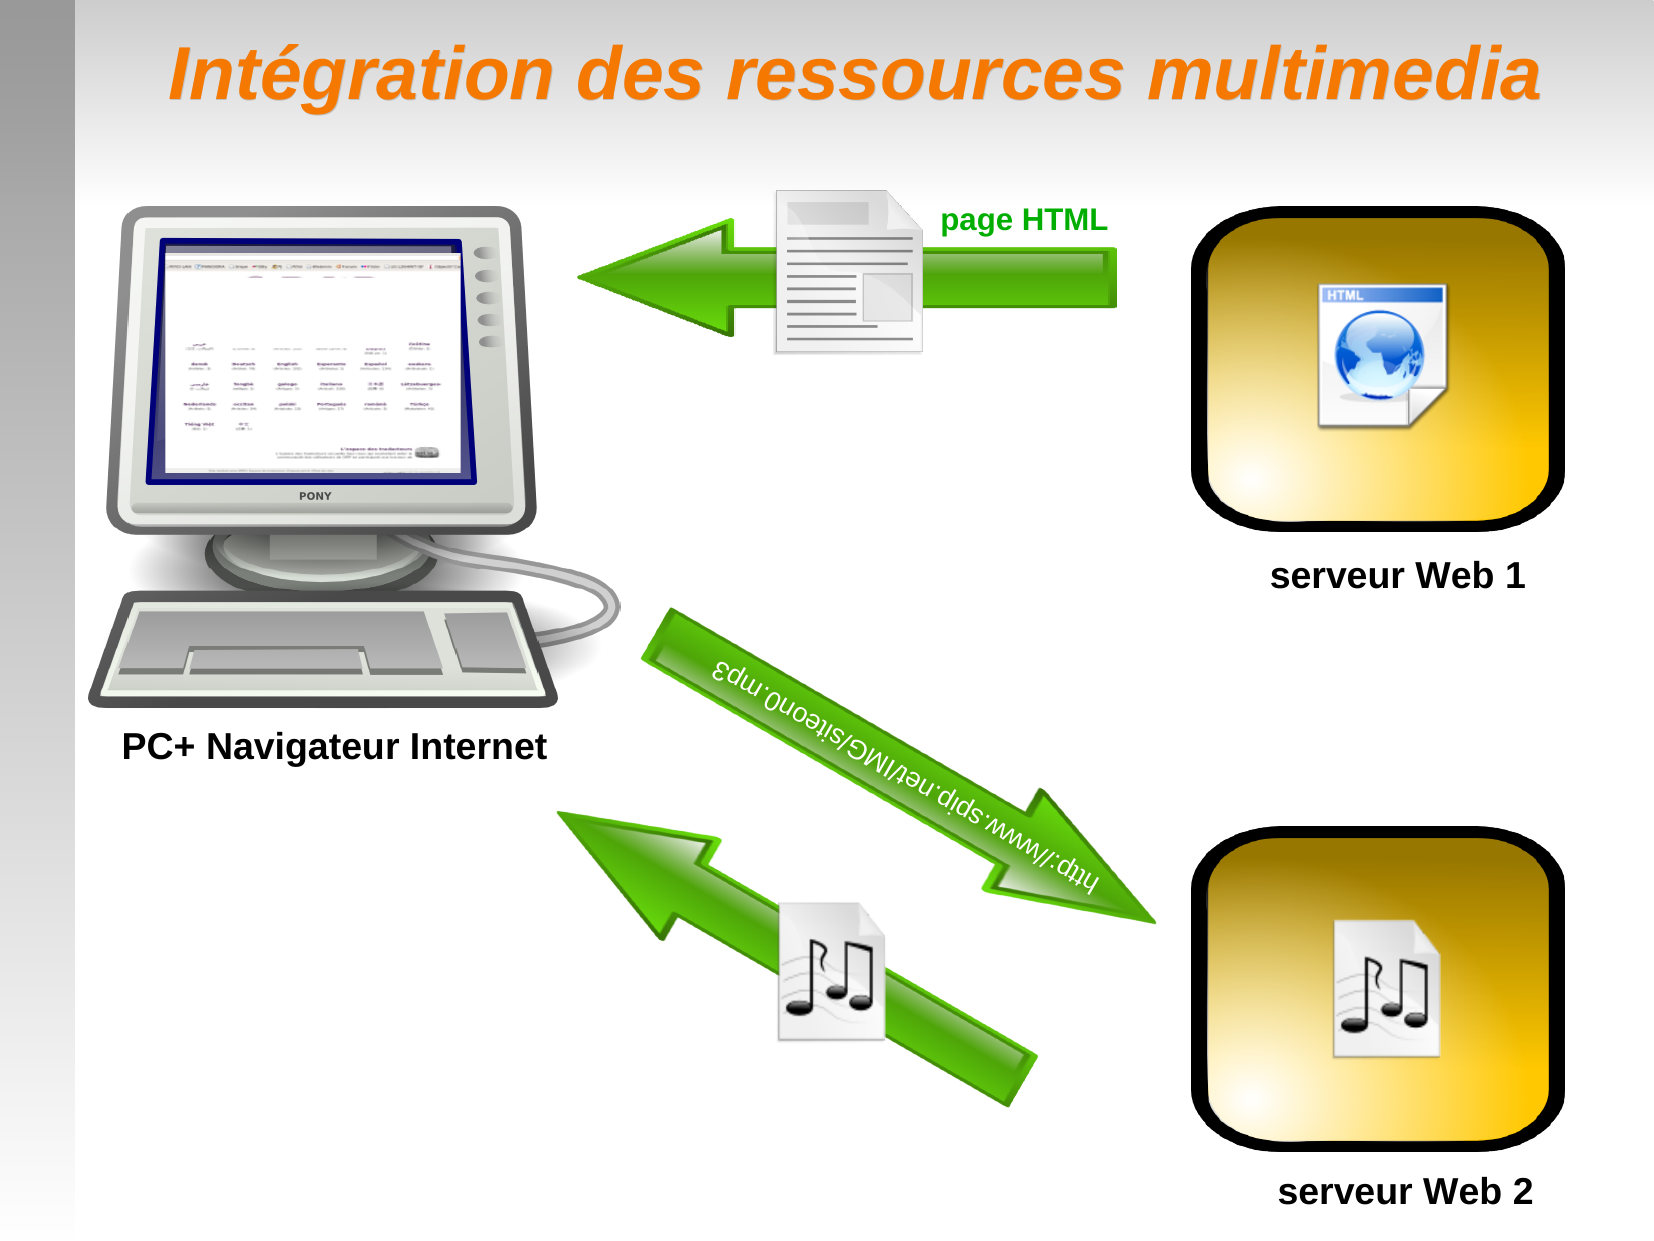

# Intégration des ressources multimedia
page HTML
serveur Web 1
PC+ Navigateur Internet
http://www.spip.net/IMG/siteon0.mp3
serveur Web 2